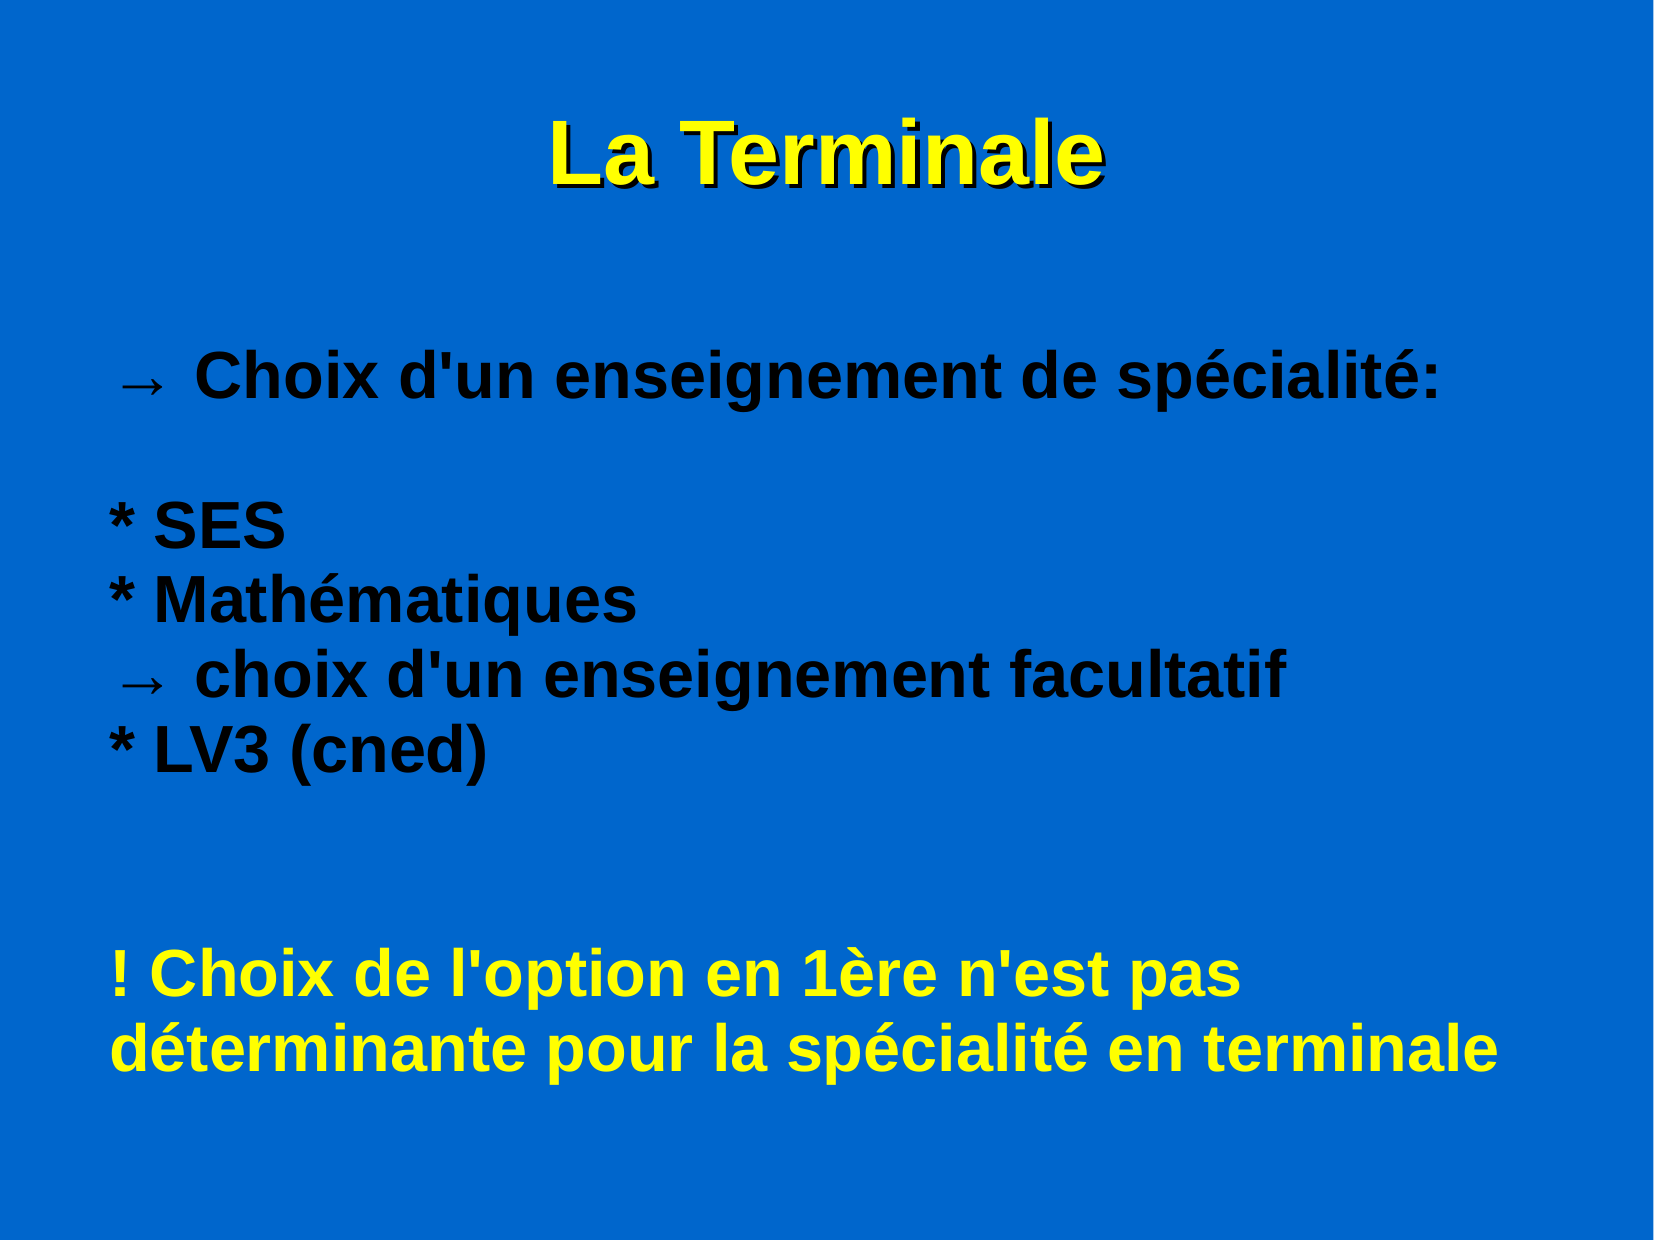

# La Terminale
→ Choix d'un enseignement de spécialité:
* SES
* Mathématiques
→ choix d'un enseignement facultatif
* LV3 (cned)
! Choix de l'option en 1ère n'est pas déterminante pour la spécialité en terminale